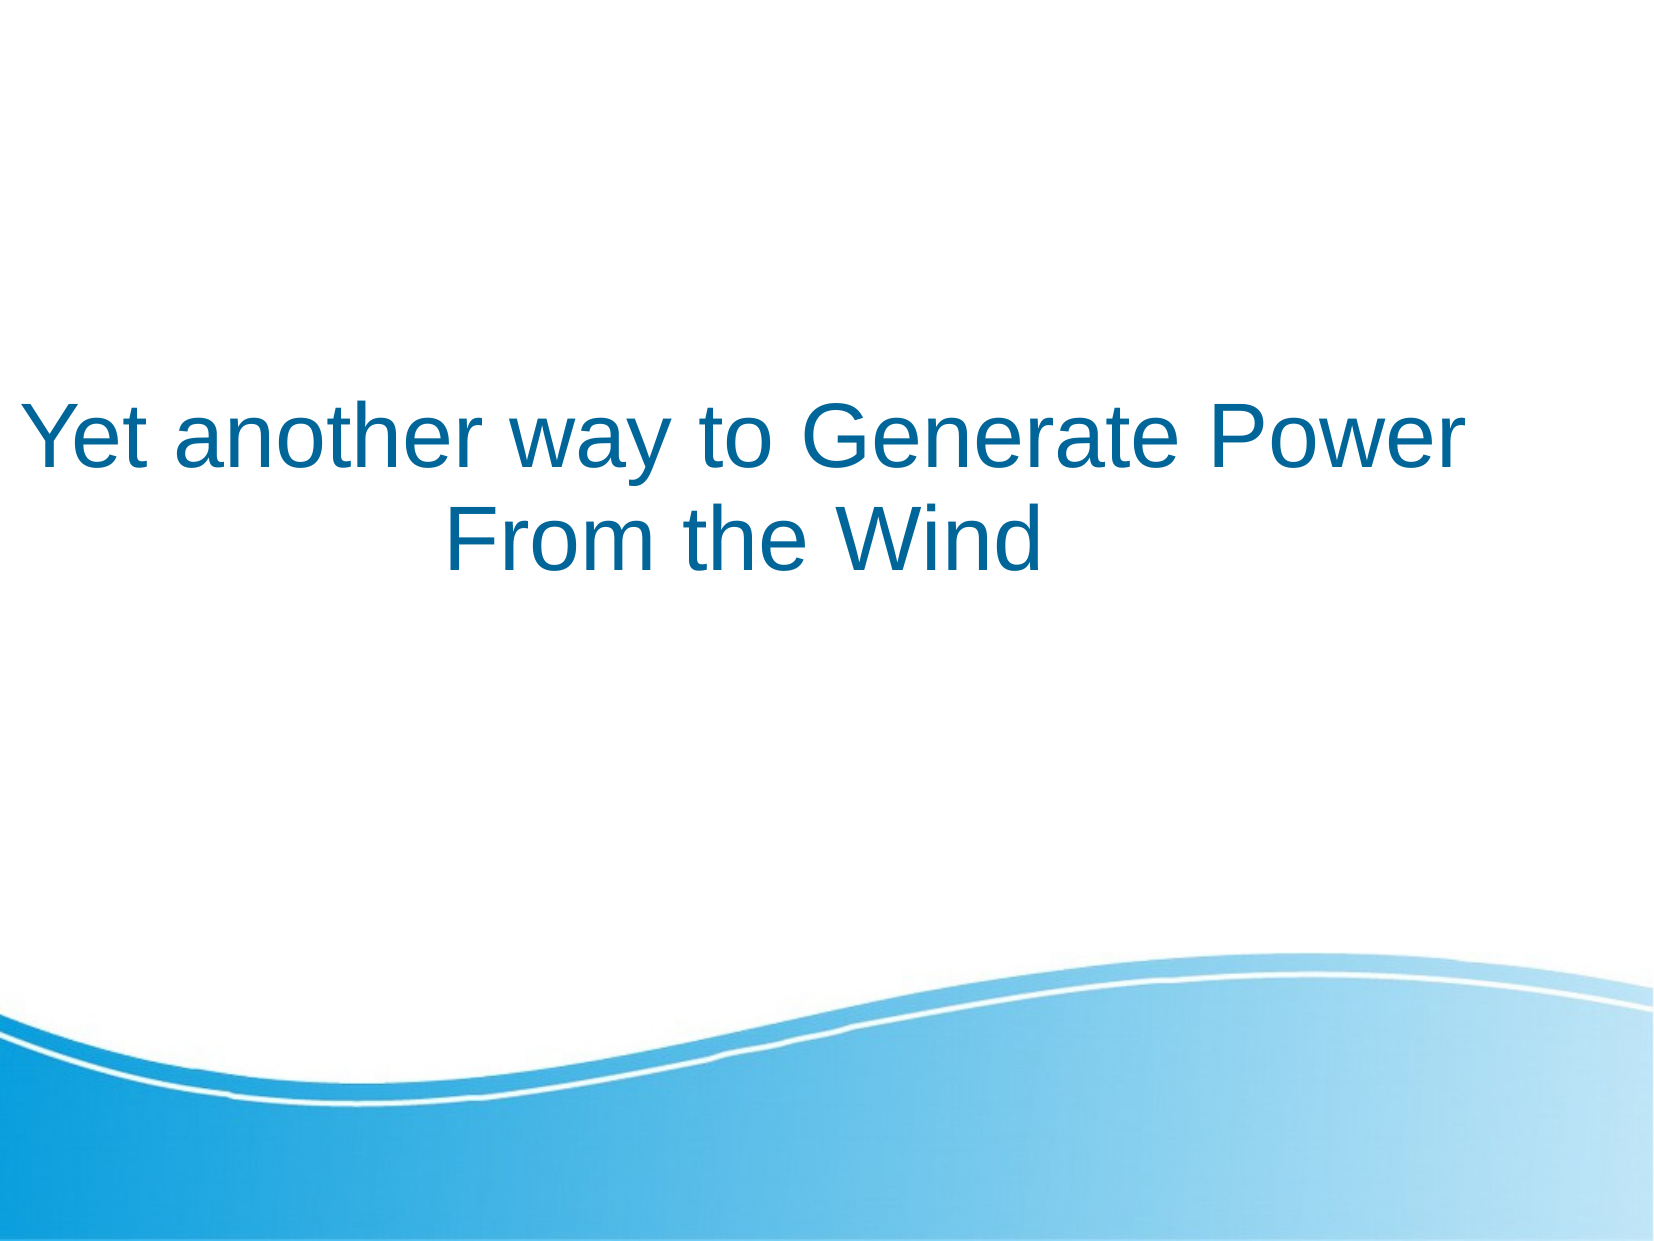

# Yet another way to Generate Power From the Wind